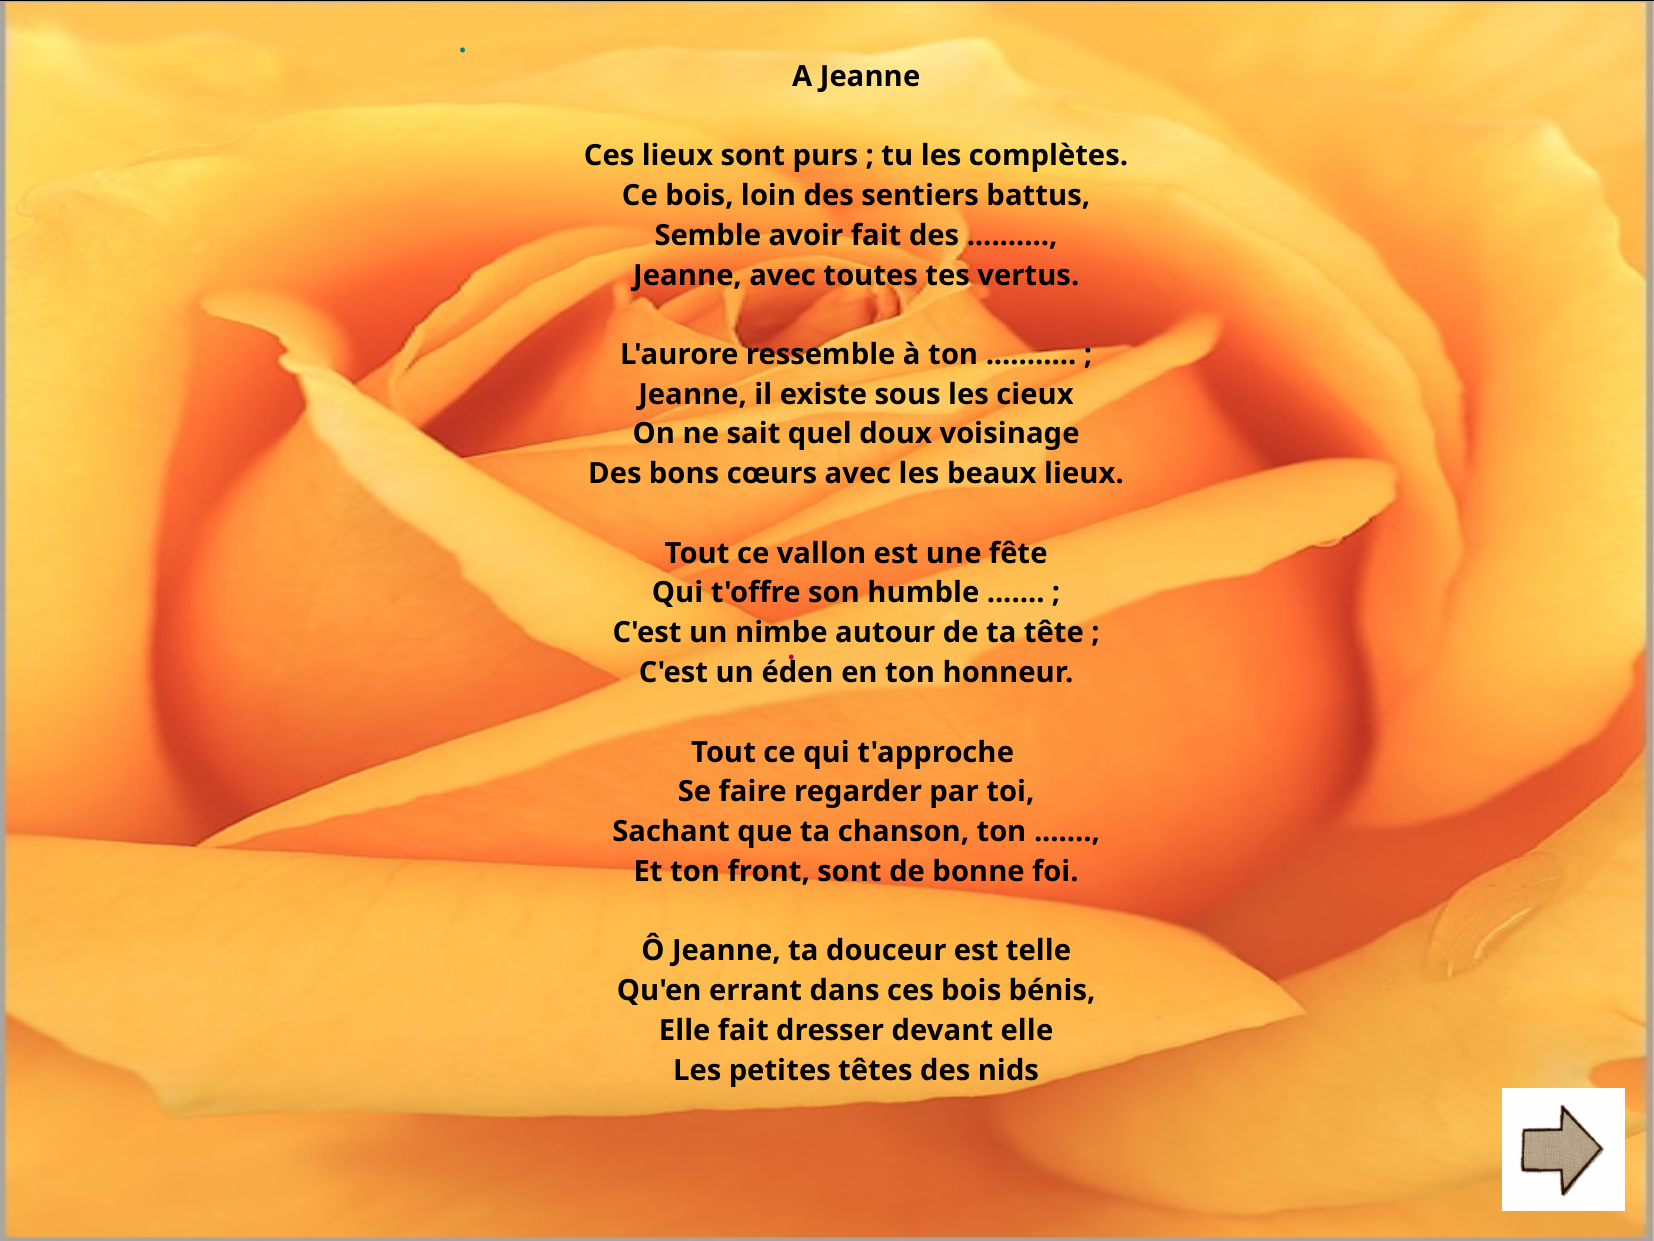

.
A Jeanne
Ces lieux sont purs ; tu les complètes.
Ce bois, loin des sentiers battus,
Semble avoir fait des ..........,
Jeanne, avec toutes tes vertus.
L'aurore ressemble à ton ........... ;
Jeanne, il existe sous les cieux
On ne sait quel doux voisinage
Des bons cœurs avec les beaux lieux.
Tout ce vallon est une fête
Qui t'offre son humble ....... ;
C'est un nimbe autour de ta tête ;
C'est un éden en ton honneur.
Tout ce qui t'approche
Se faire regarder par toi,
Sachant que ta chanson, ton .......,
Et ton front, sont de bonne foi.
Ô Jeanne, ta douceur est telle
Qu'en errant dans ces bois bénis,
Elle fait dresser devant elle
Les petites têtes des nids
.